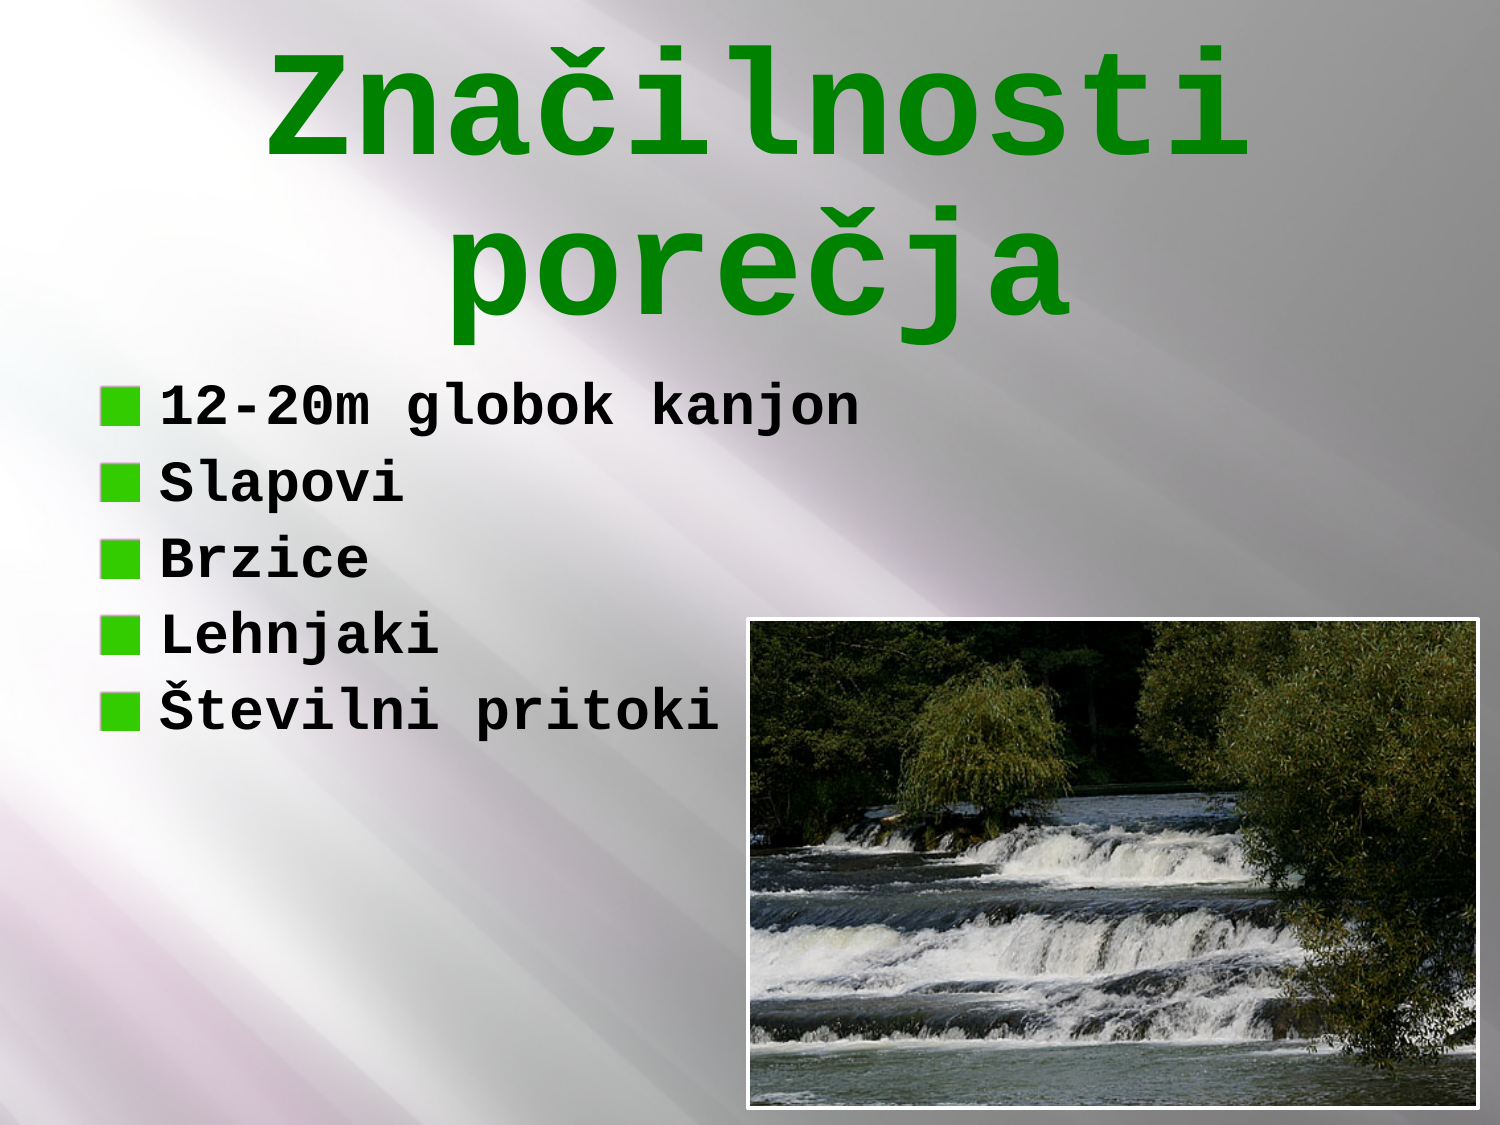

# Značilnosti porečja
12-20m globok kanjon
Slapovi
Brzice
Lehnjaki
Številni pritoki